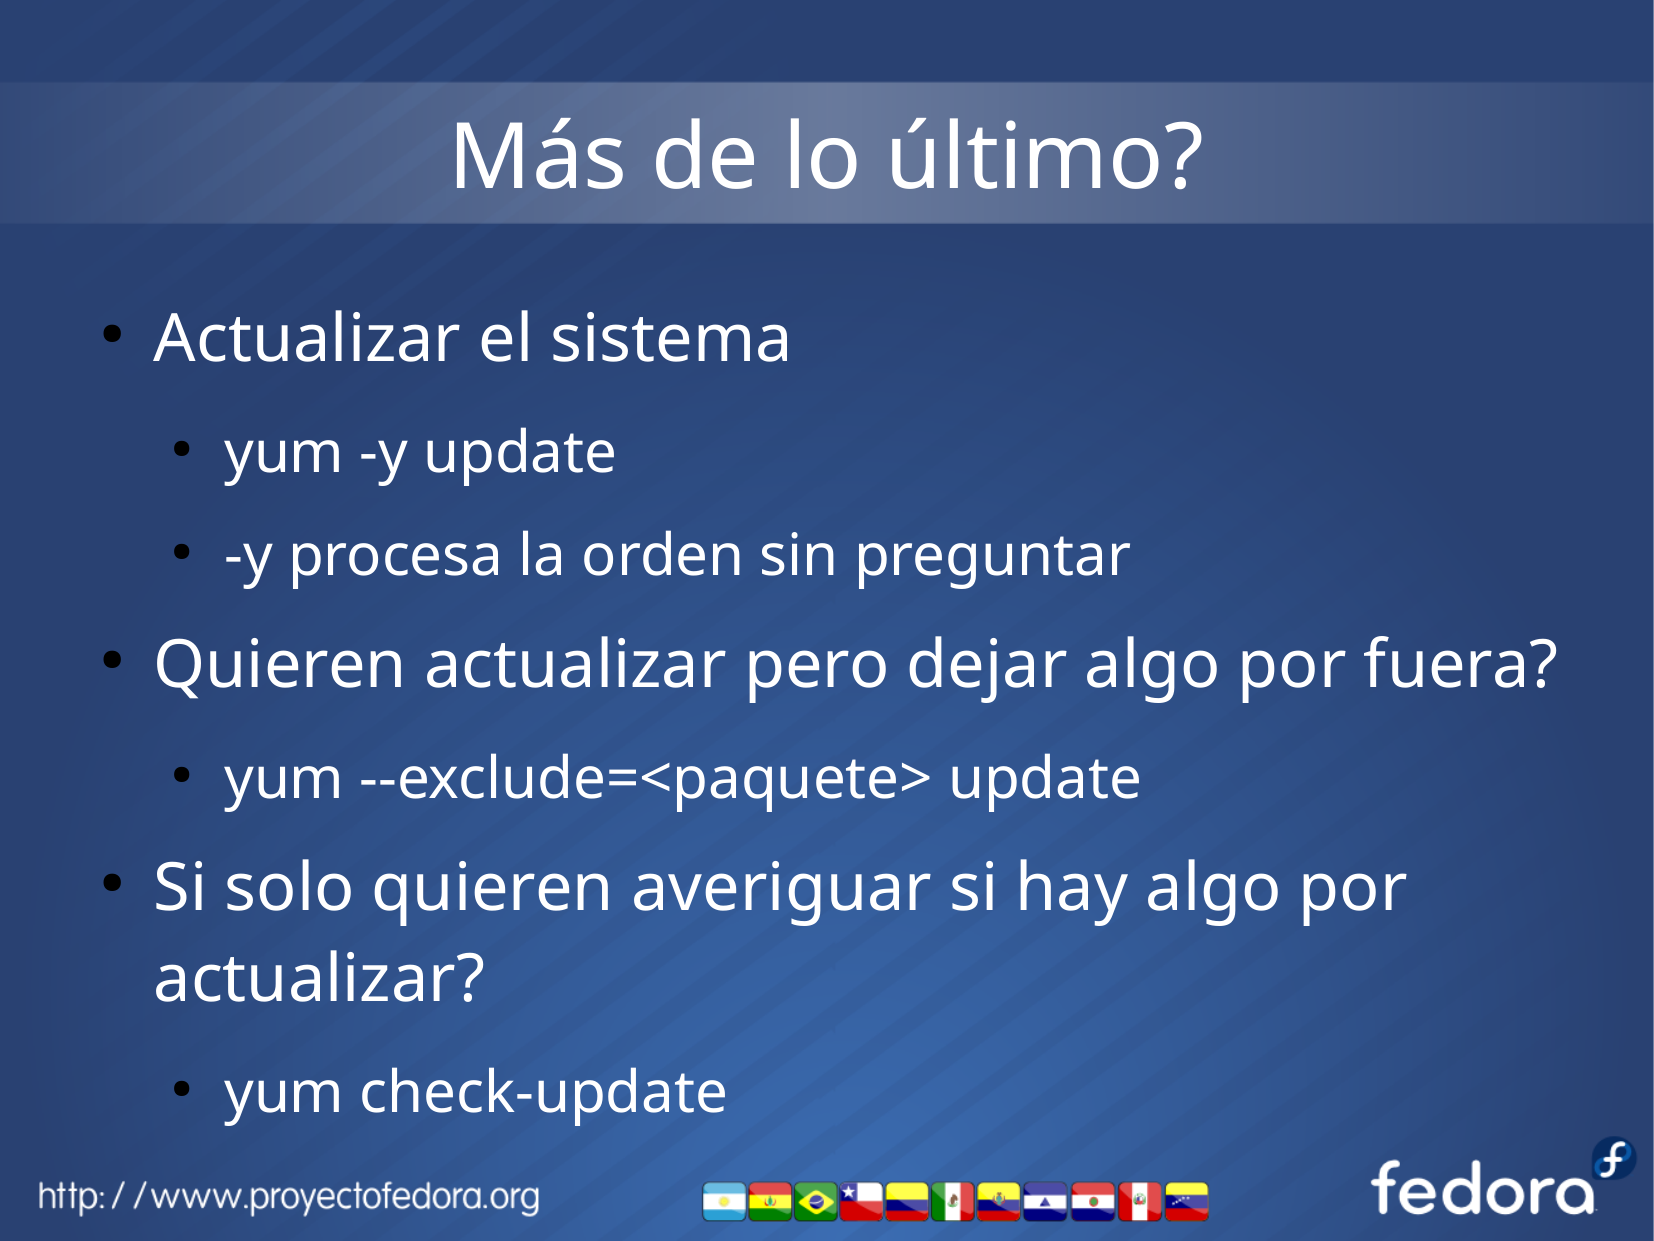

# Más de lo último?
Actualizar el sistema
yum -y update
-y procesa la orden sin preguntar
Quieren actualizar pero dejar algo por fuera?
yum --exclude=<paquete> update
Si solo quieren averiguar si hay algo por actualizar?
yum check-update